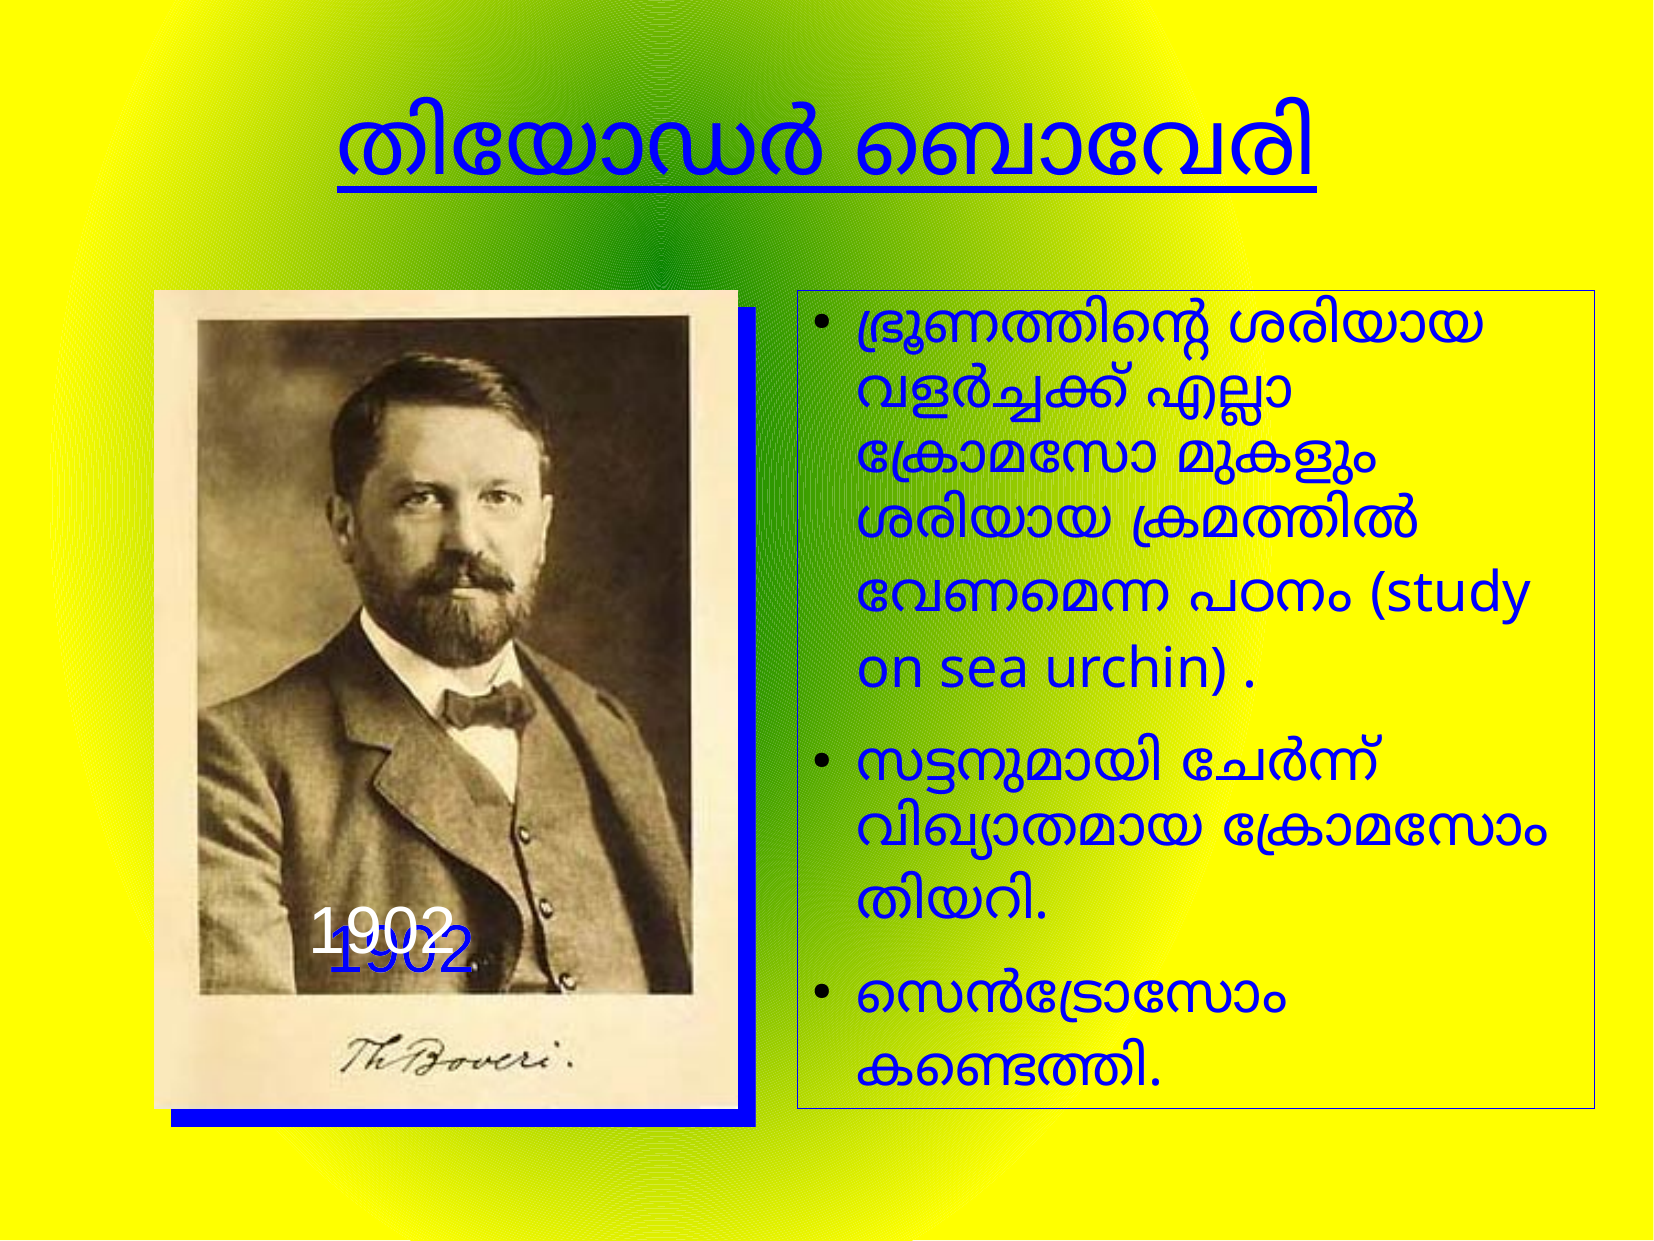

# തിയോഡര്‍ ബൊവേരി
ഭ്രൂണത്തിന്റെ ശരിയായ വളര്‍ച്ചക്ക് എല്ലാ ക്രോമസോ മുകളും ശരിയായ ക്രമത്തില്‍ വേണമെന്ന പഠനം (study on sea urchin) .
സട്ടനുമായി ചേര്‍ന്ന് വിഖ്യാതമായ ക്രോമസോം തിയറി.
സെന്‍ട്രോസോം കണ്ടെത്തി.
1902